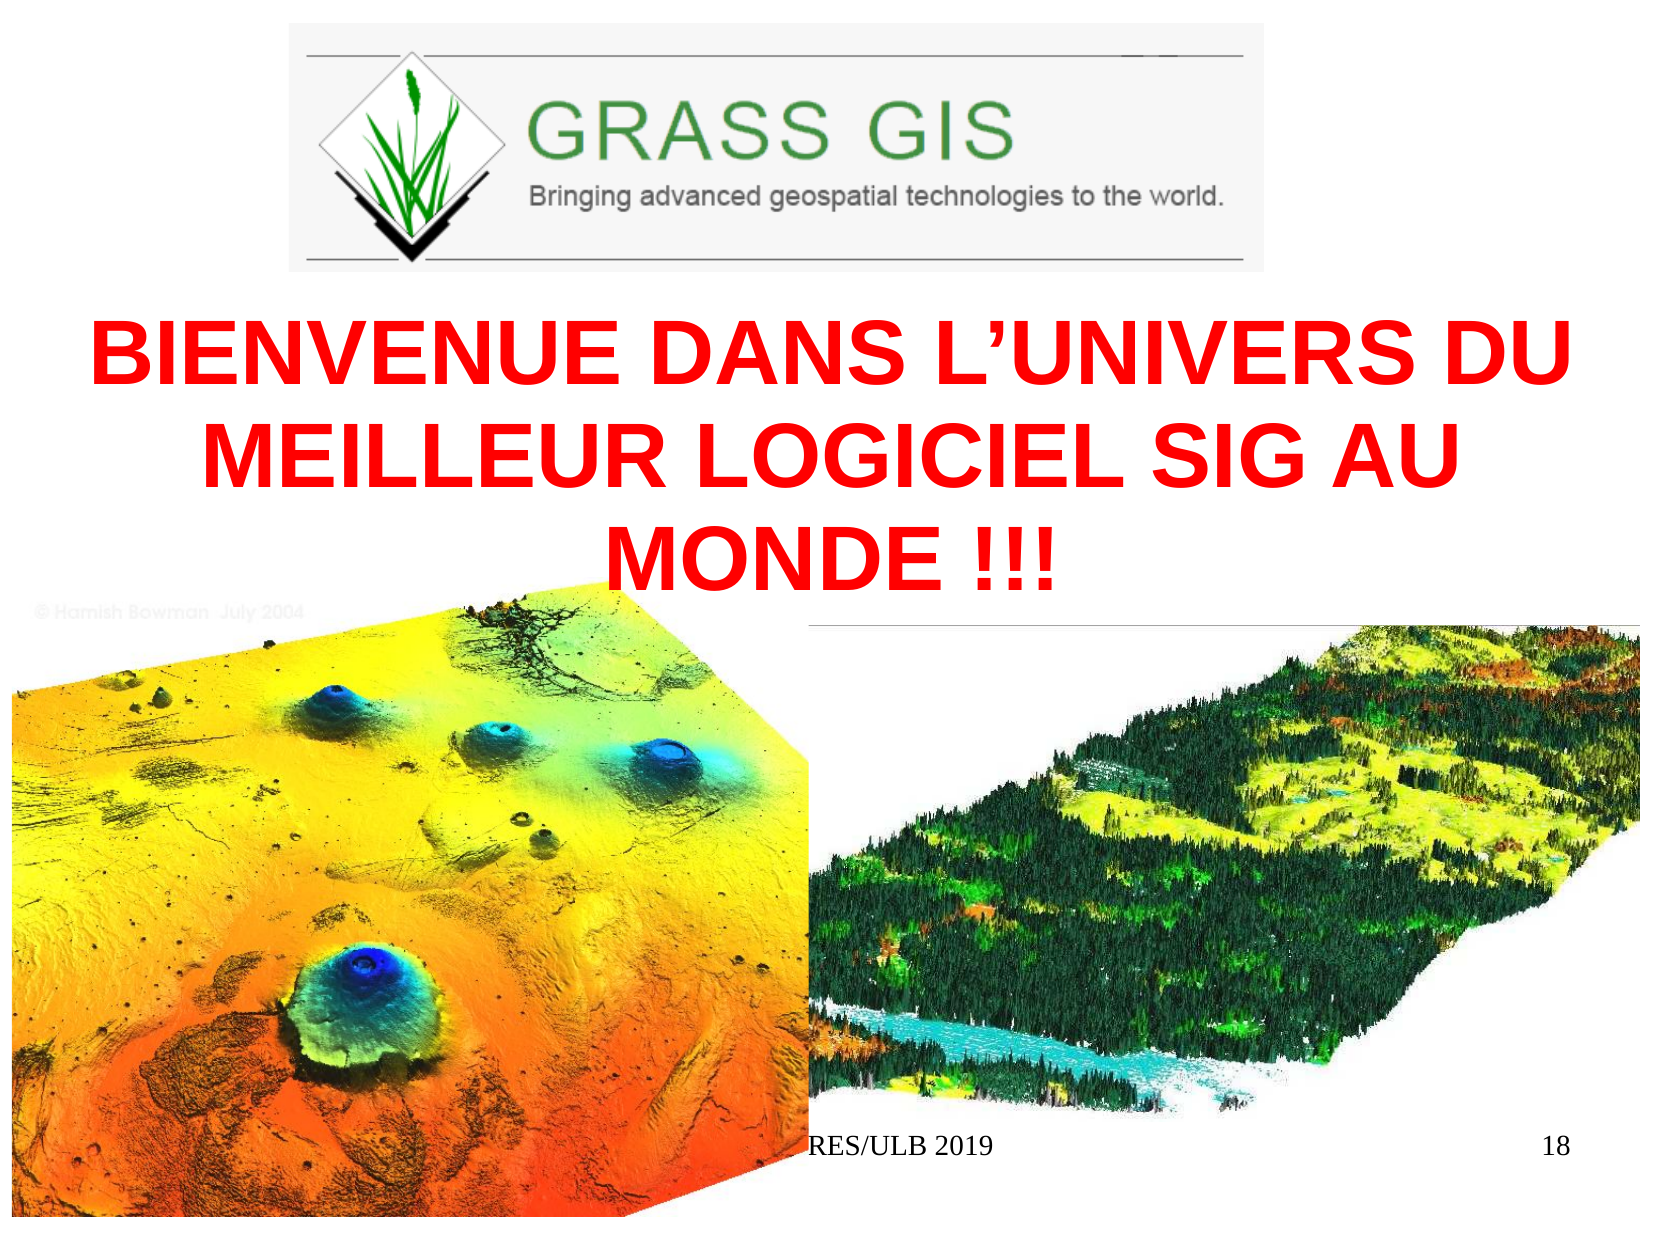

# BIENVENUE DANS L’UNIVERS DU MEILLEUR LOGICIEL SIG AU MONDE !!!
Stage SIG ARES/ULB 2019
18